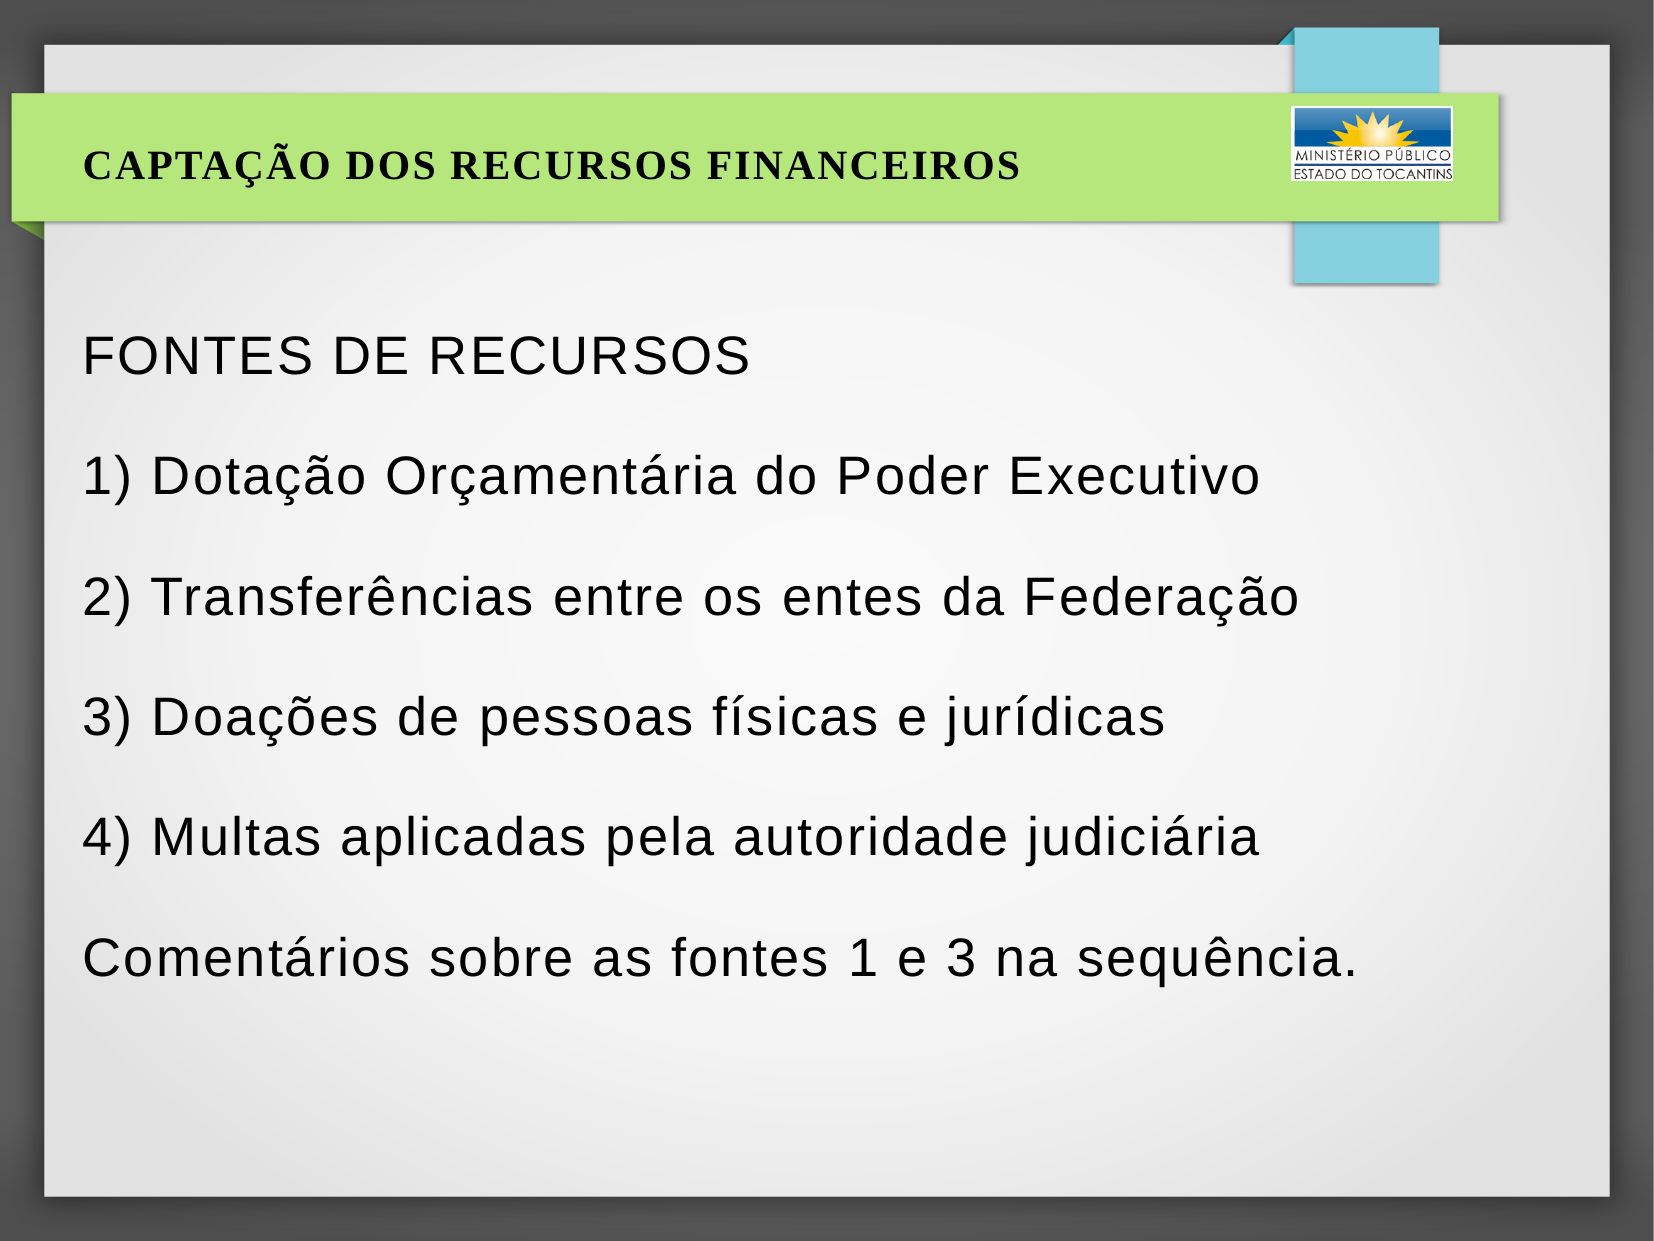

# CAPTAÇÃO DOS RECURSOS FINANCEIROS
FONTES DE RECURSOS
1) Dotação Orçamentária do Poder Executivo
2) Transferências entre os entes da Federação
3) Doações de pessoas físicas e jurídicas
4) Multas aplicadas pela autoridade judiciária
Comentários sobre as fontes 1 e 3 na sequência.